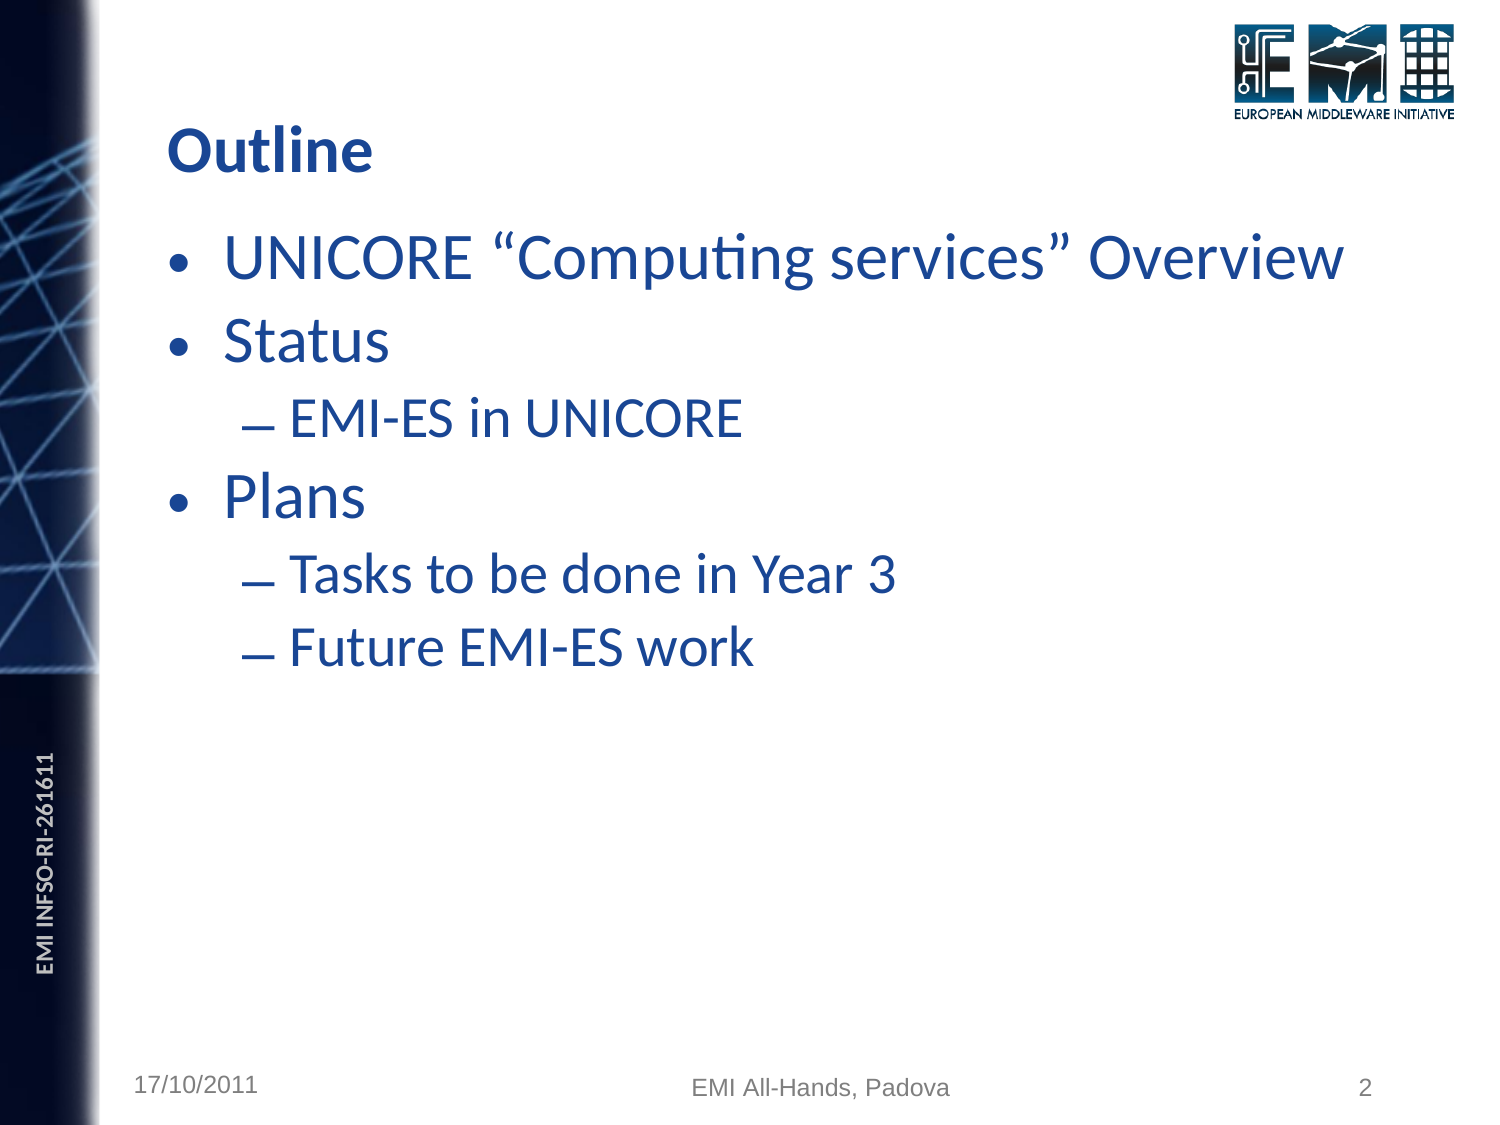

Outline
# UNICORE “Computing services” Overview
Status
EMI-ES in UNICORE
Plans
Tasks to be done in Year 3
Future EMI-ES work
17/10/2011
EMI All-Hands, Padova